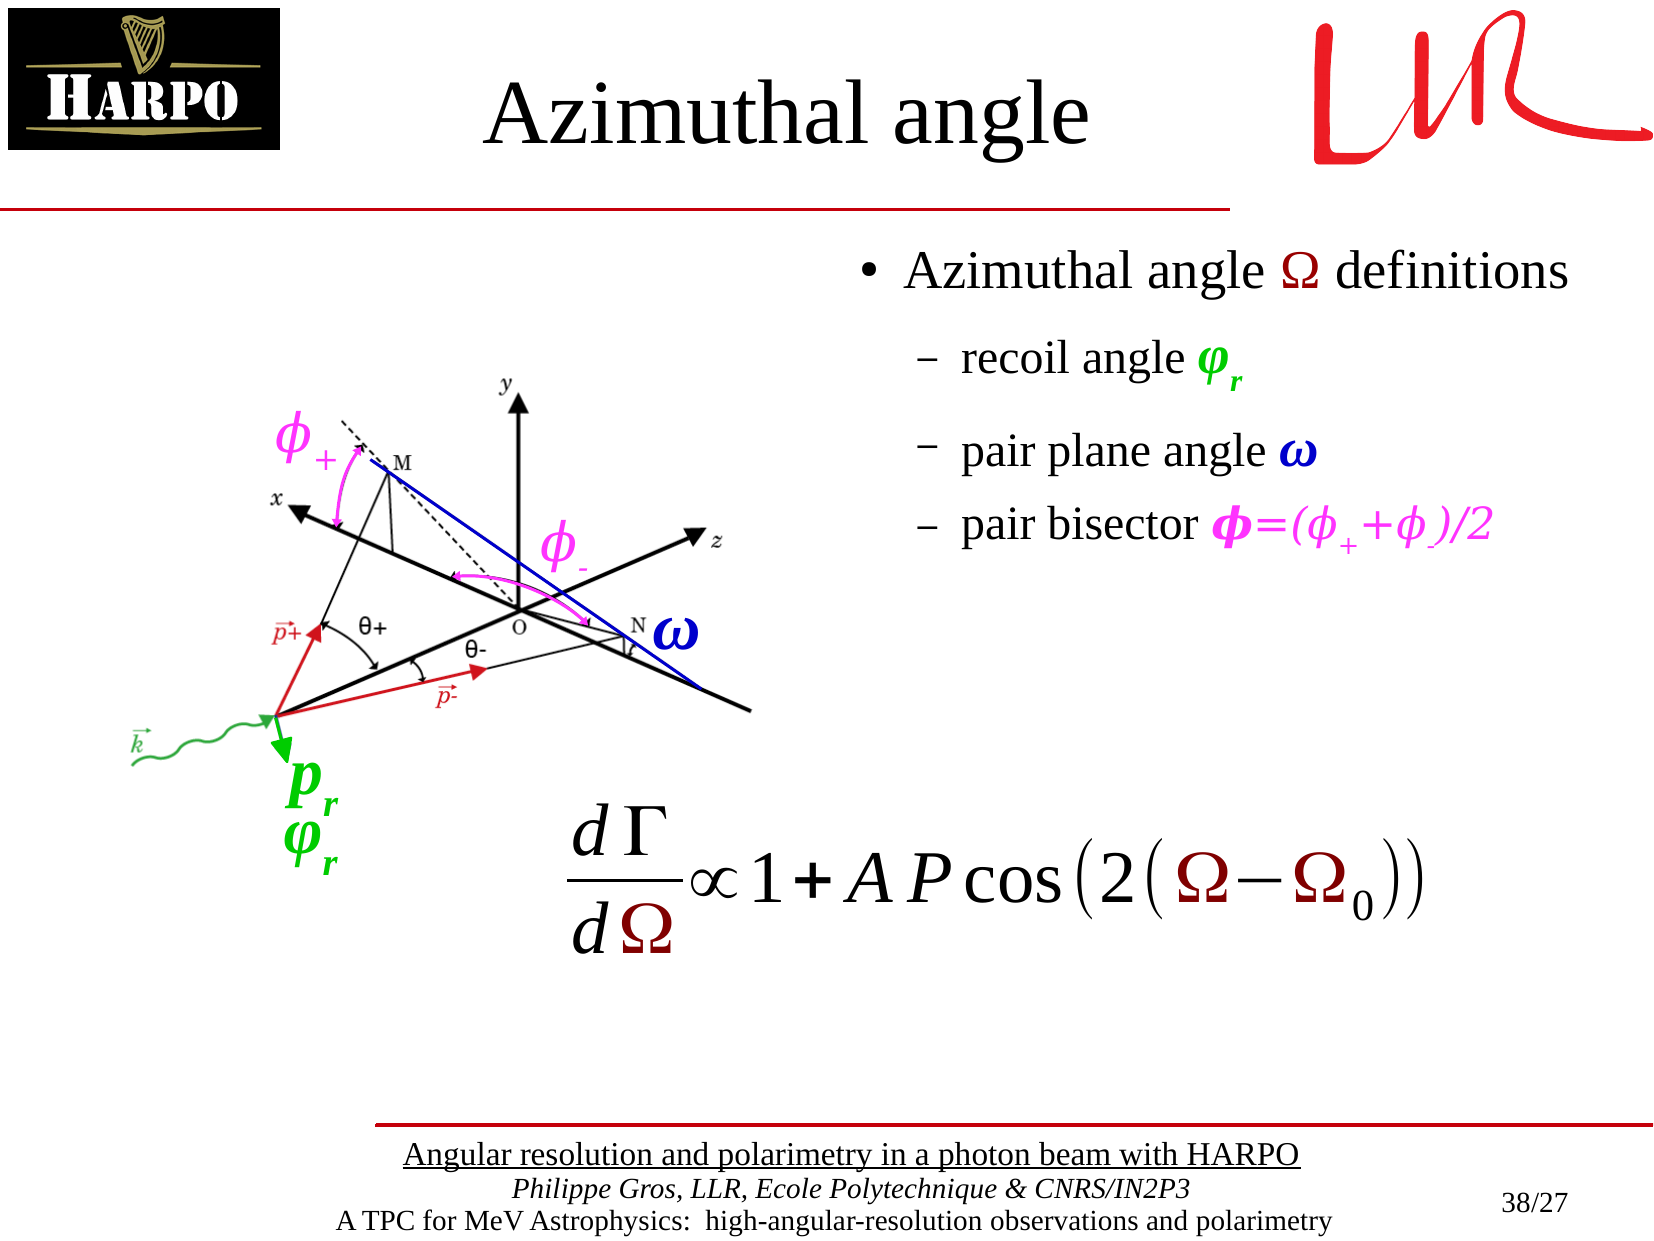

# Azimuthal angle
Azimuthal angle Ω definitions
recoil angle φr
pair plane angle ω
pair bisector ϕ=(ϕ++ϕ-)/2
Angle ω used in previous publications underestimates A at low energy
ϕ appears in Bethe-Heitler formula, agrees with asymptotic values
ϕ+
ϕ-
ω
pr
φr
38